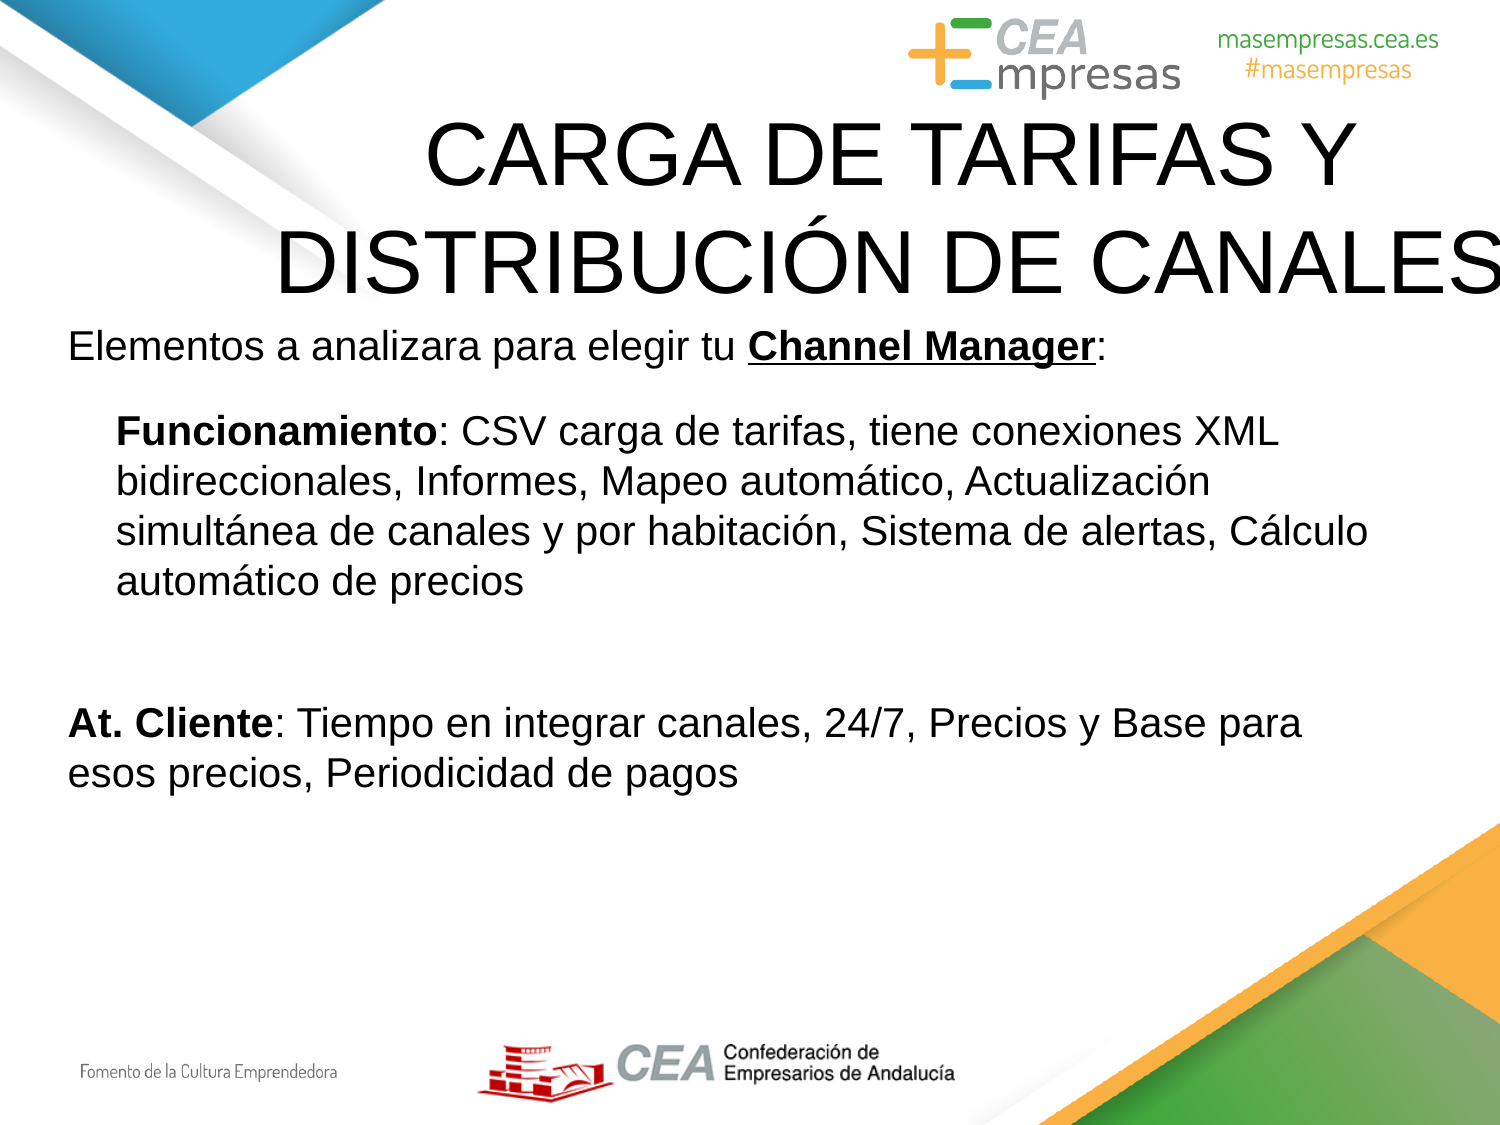

CARGA DE TARIFAS Y DISTRIBUCIÓN DE CANALES
Elementos a analizara para elegir tu Channel Manager:
Funcionamiento: CSV carga de tarifas, tiene conexiones XML bidireccionales, Informes, Mapeo automático, Actualización simultánea de canales y por habitación, Sistema de alertas, Cálculo automático de precios
At. Cliente: Tiempo en integrar canales, 24/7, Precios y Base para esos precios, Periodicidad de pagos